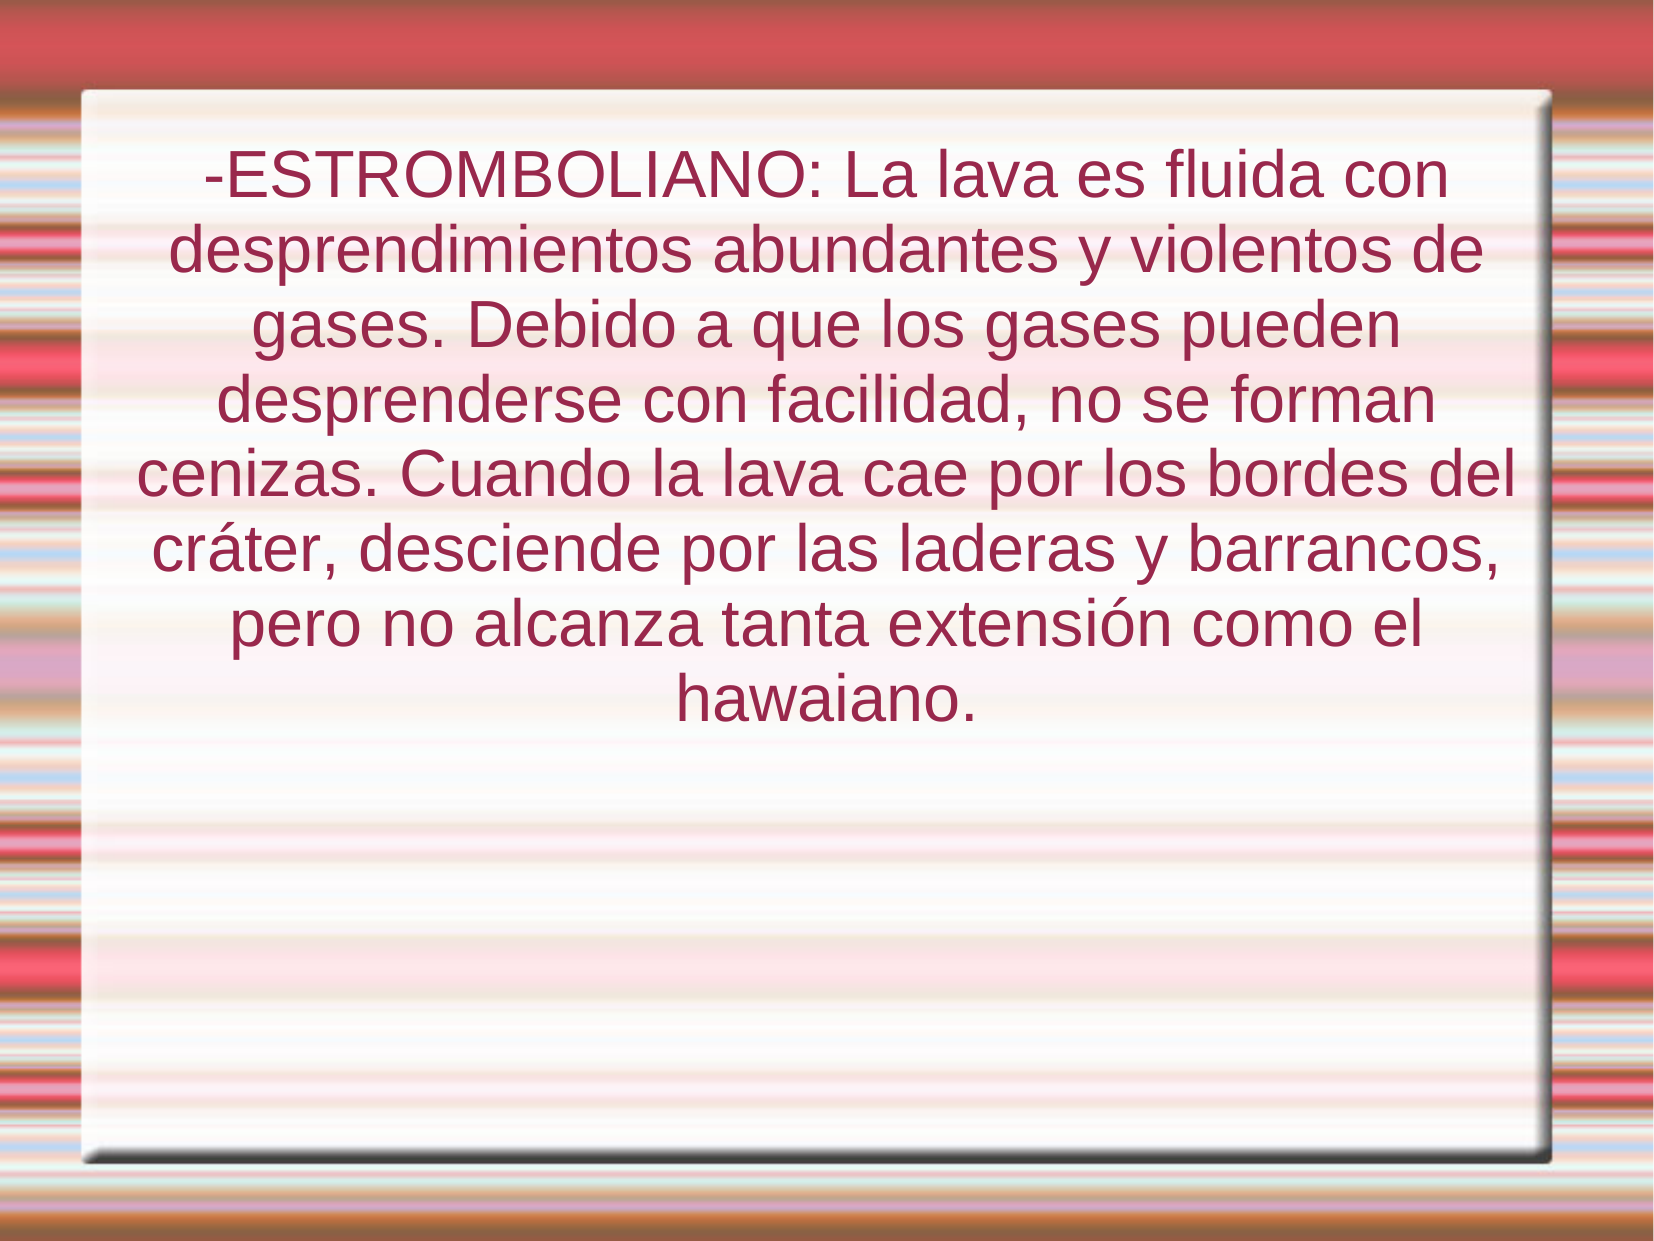

# -ESTROMBOLIANO: La lava es fluida con desprendimientos abundantes y violentos de gases. Debido a que los gases pueden desprenderse con facilidad, no se forman cenizas. Cuando la lava cae por los bordes del cráter, desciende por las laderas y barrancos, pero no alcanza tanta extensión como el hawaiano.